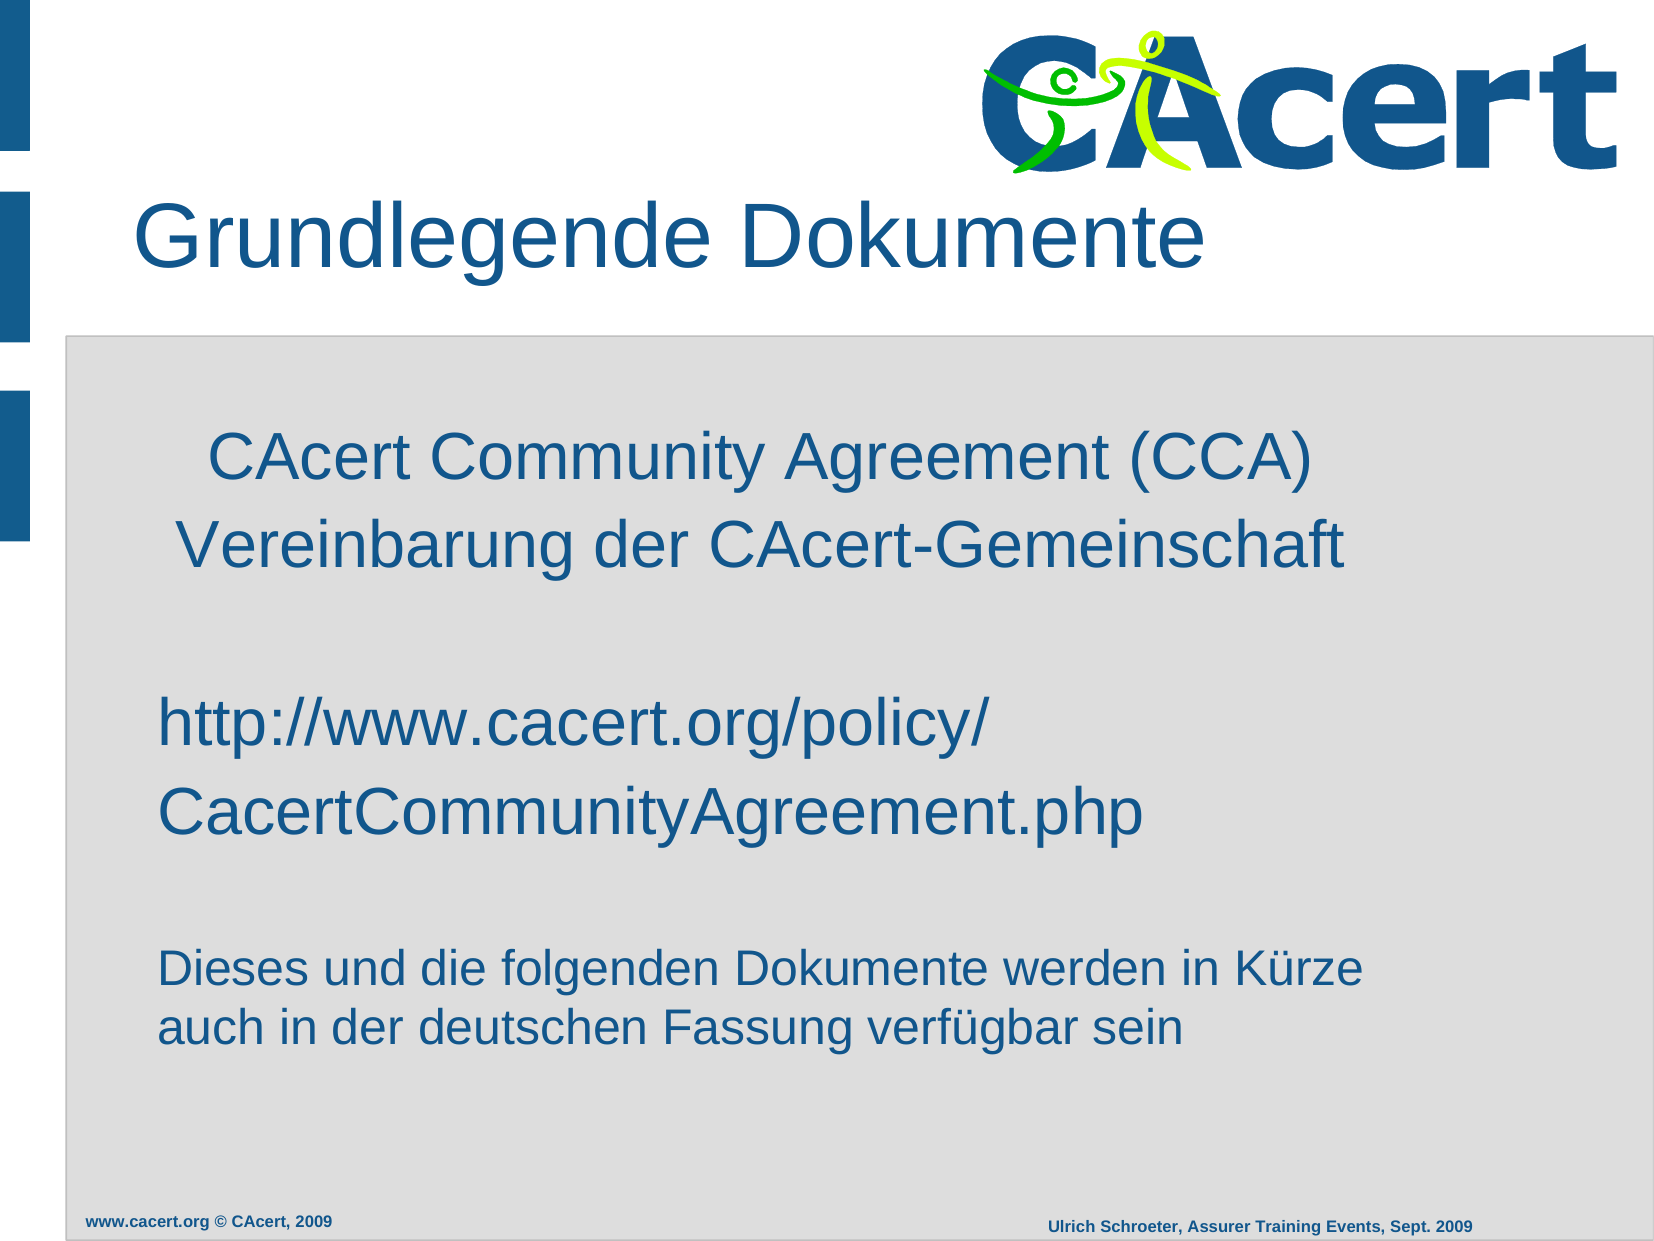

Grundlegende Dokumente
CAcert Community Agreement (CCA)
Vereinbarung der CAcert-Gemeinschaft
http://www.cacert.org/policy/
CacertCommunityAgreement.php
Dieses und die folgenden Dokumente werden in Kürze
auch in der deutschen Fassung verfügbar sein